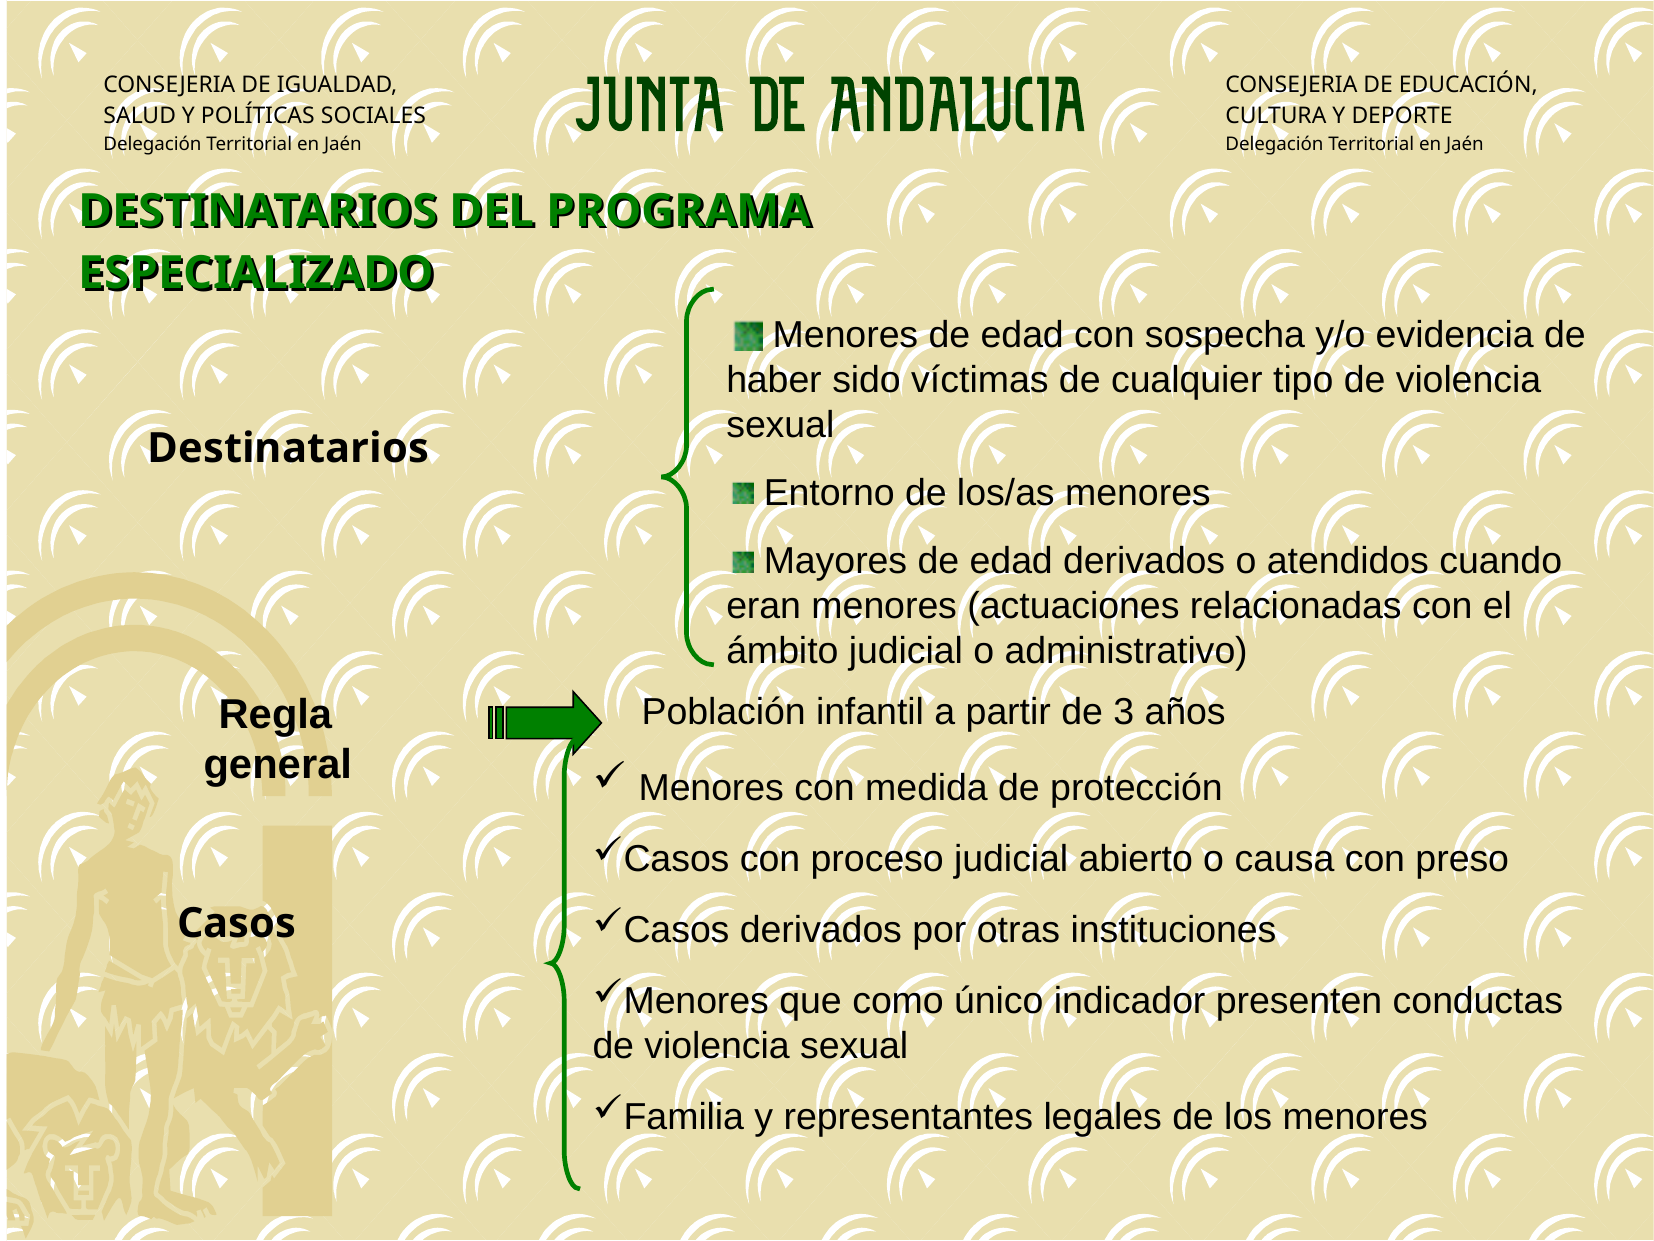

CONSEJERIA DE IGUALDAD,
SALUD Y POLÍTICAS SOCIALES
Delegación Territorial en Jaén
CONSEJERIA DE EDUCACIÓN,
CULTURA Y DEPORTE
Delegación Territorial en Jaén
DESTINATARIOS DEL PROGRAMA ESPECIALIZADO
 Menores de edad con sospecha y/o evidencia de haber sido víctimas de cualquier tipo de violencia sexual
 Entorno de los/as menores
 Mayores de edad derivados o atendidos cuando eran menores (actuaciones relacionadas con el ámbito judicial o administrativo)
Destinatarios
Regla general
Población infantil a partir de 3 años
 Menores con medida de protección
Casos con proceso judicial abierto o causa con preso
Casos derivados por otras instituciones
Menores que como único indicador presenten conductas de violencia sexual
Familia y representantes legales de los menores
Casos